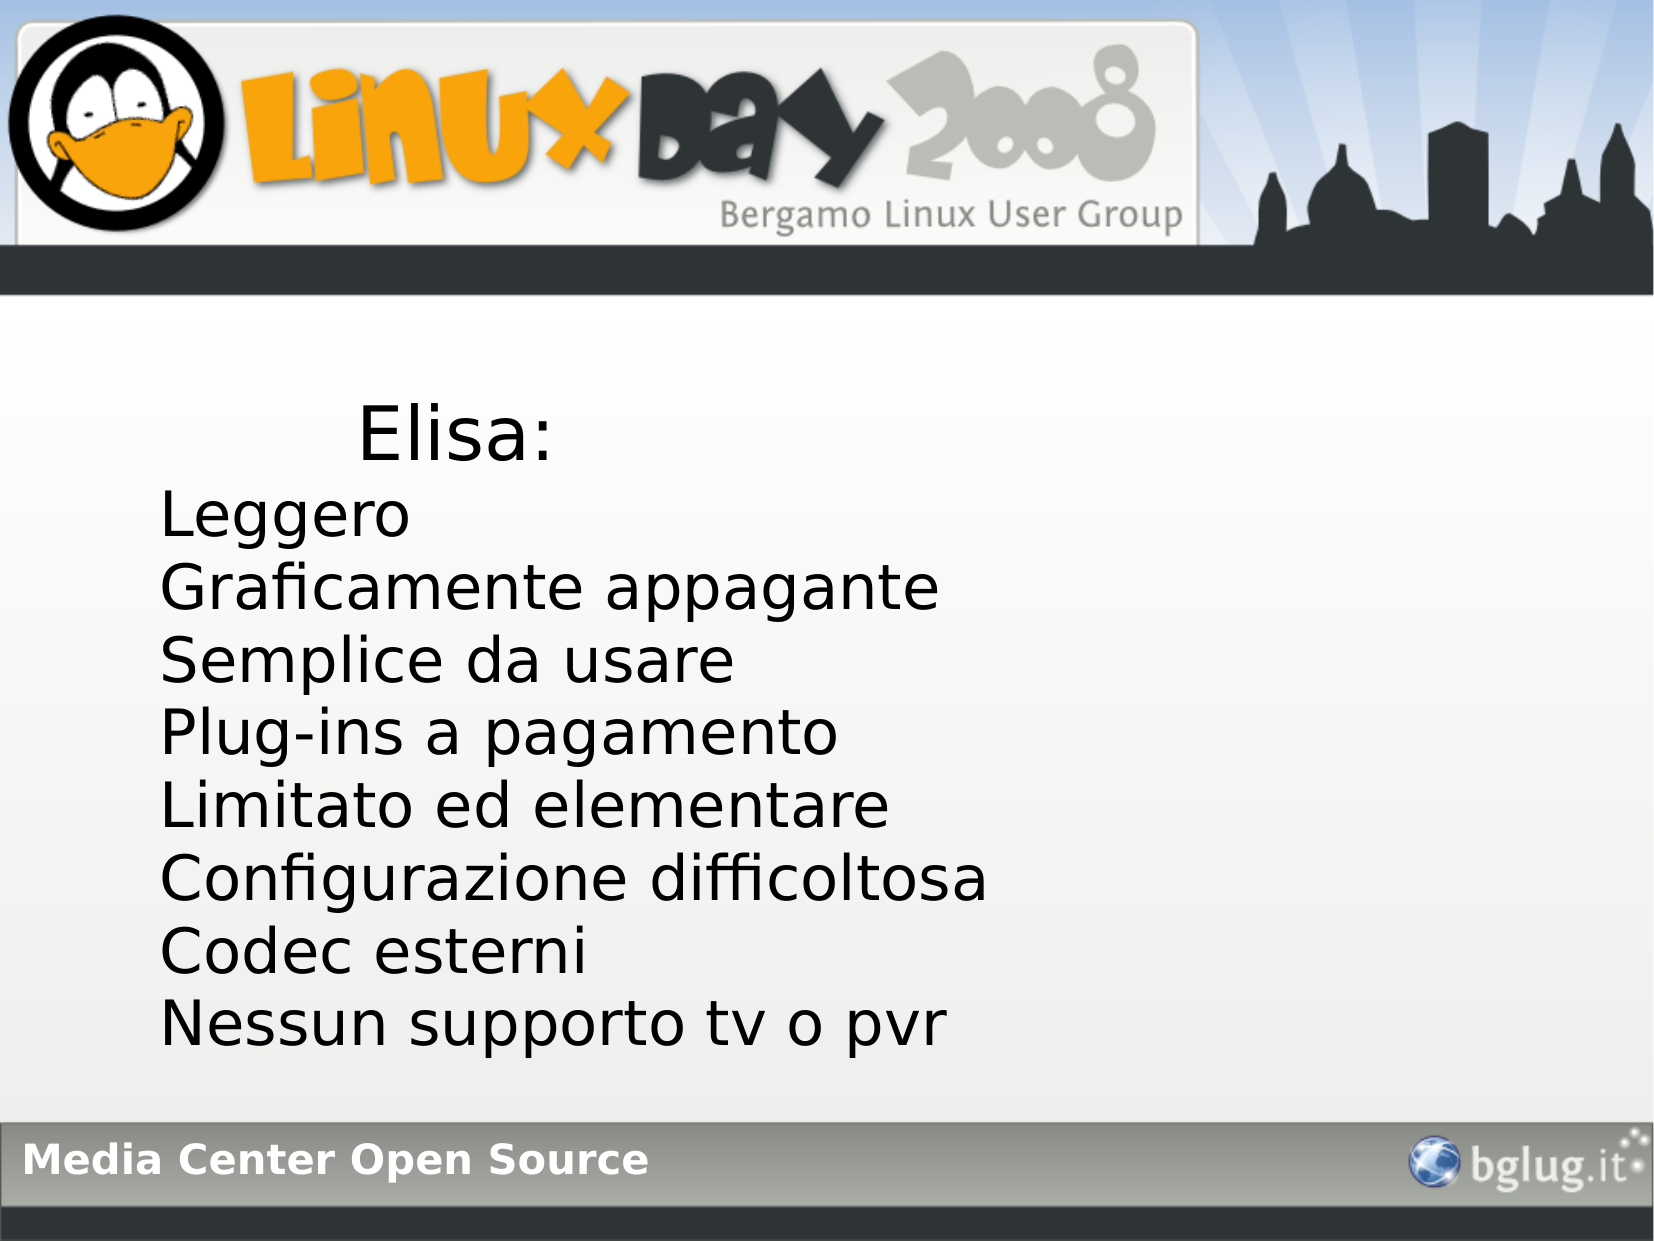

Elisa:
 Leggero
 Graficamente appagante
 Semplice da usare
 Plug-ins a pagamento
 Limitato ed elementare
 Configurazione difficoltosa
 Codec esterni
 Nessun supporto tv o pvr
Media Center Open Source